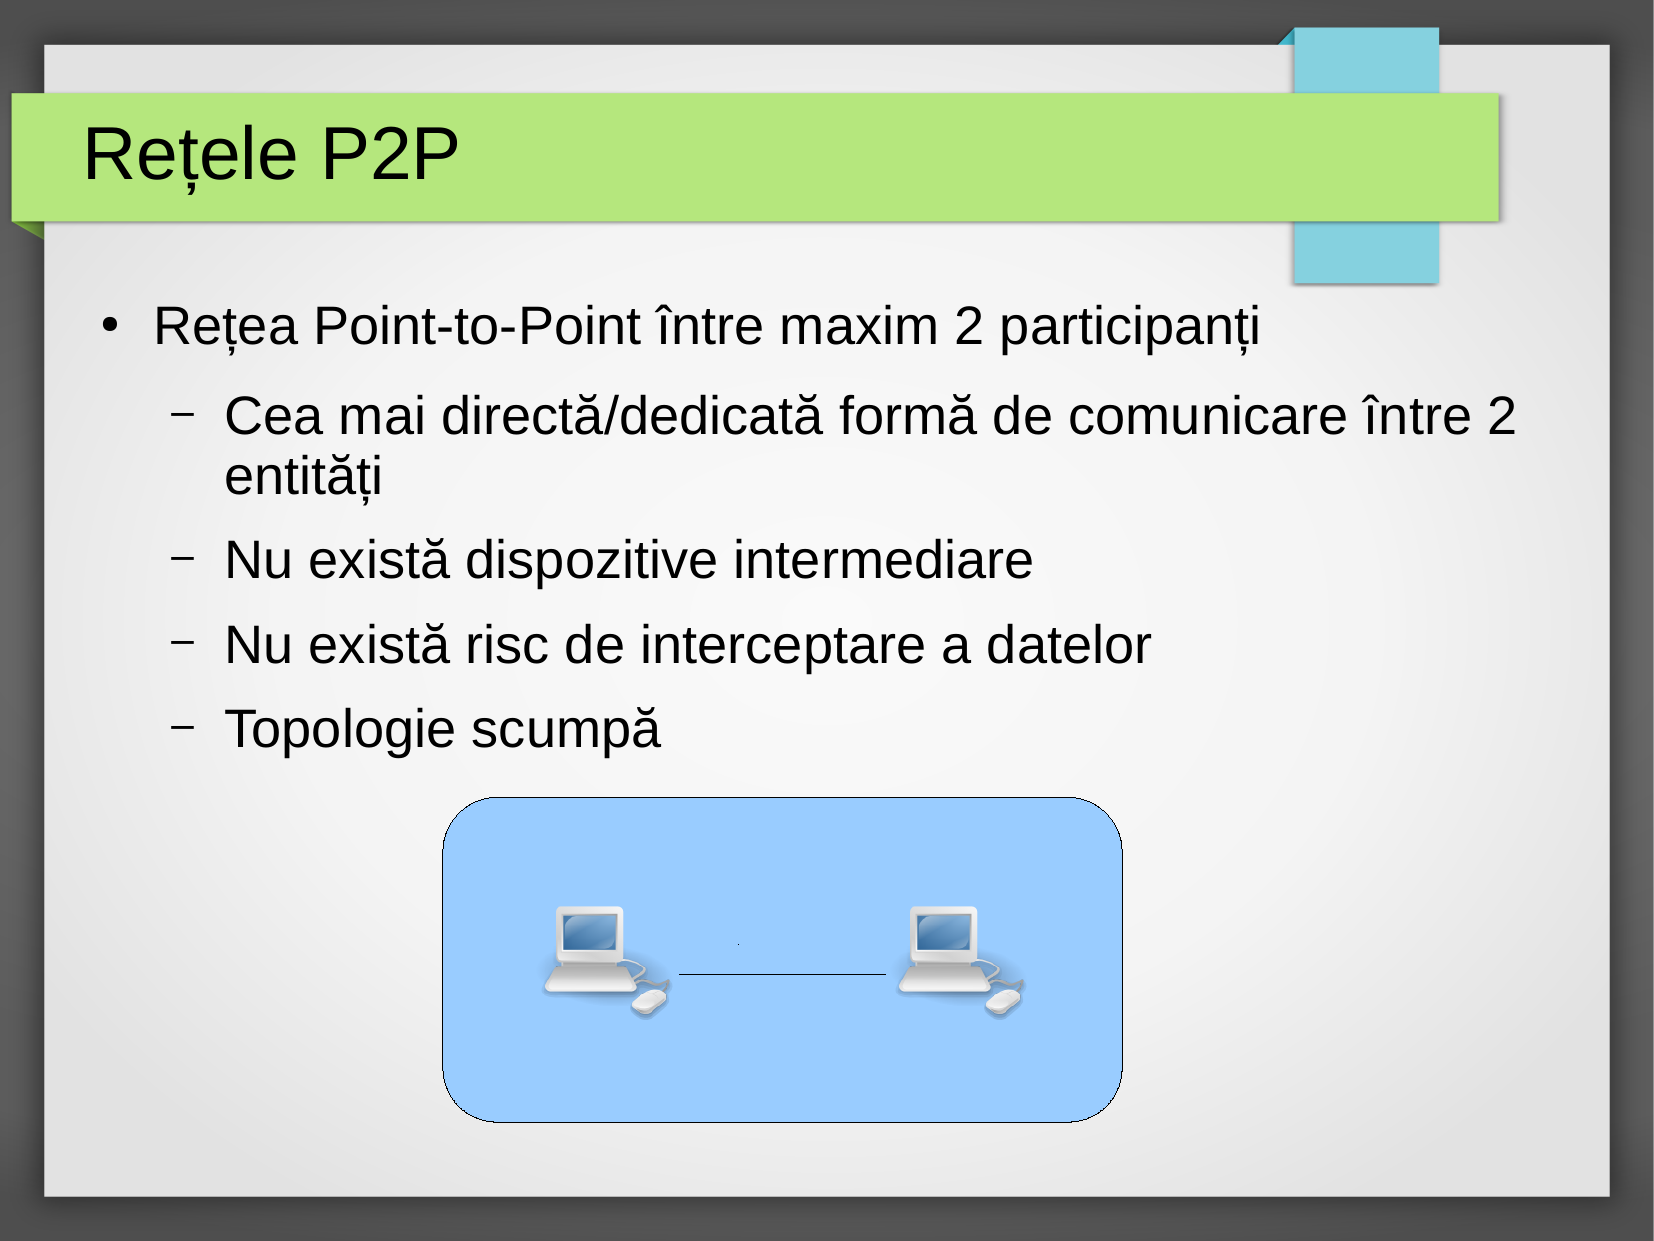

# Rețele P2P
Rețea Point-to-Point între maxim 2 participanți
Cea mai directă/dedicată formă de comunicare între 2 entități
Nu există dispozitive intermediare
Nu există risc de interceptare a datelor
Topologie scumpă